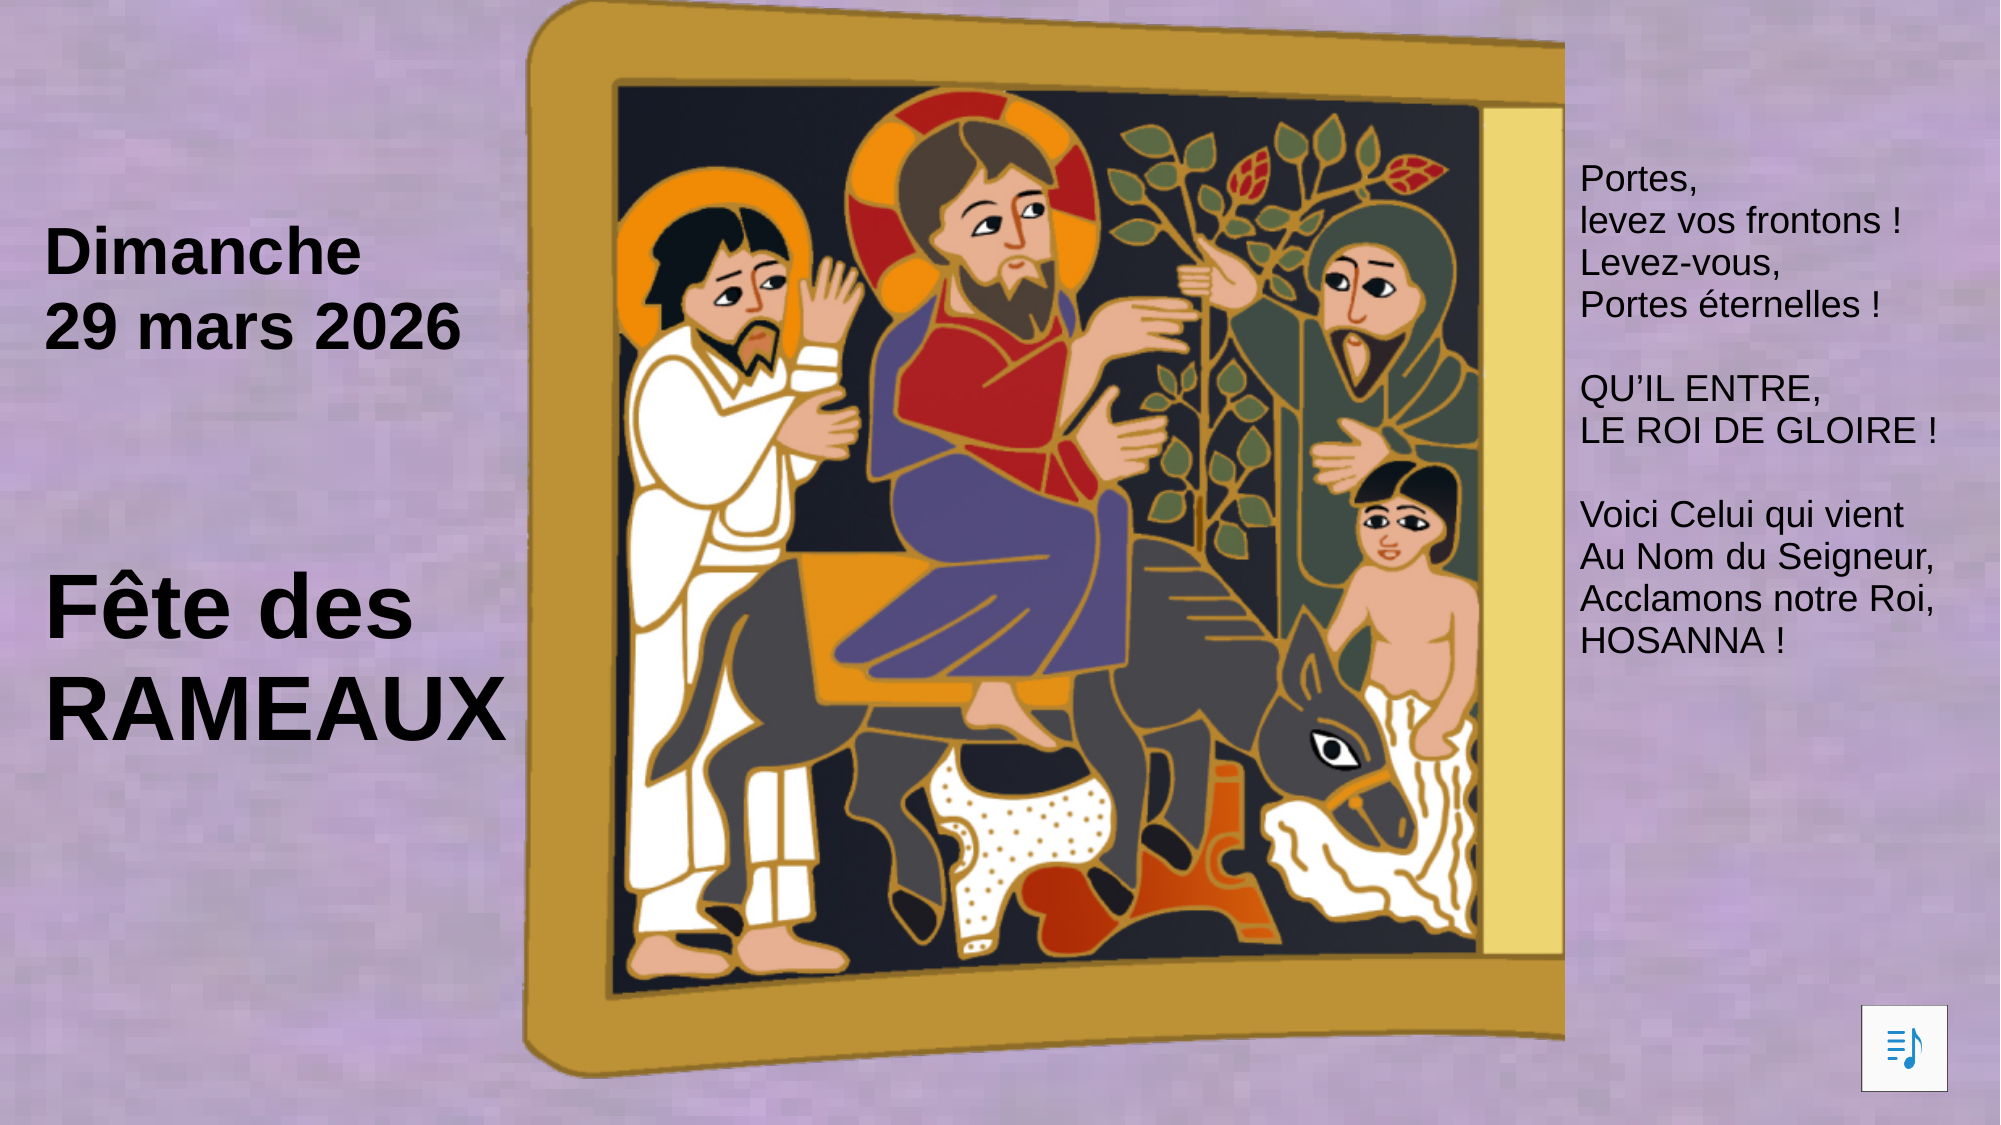

Portes,
levez vos frontons !
Levez-vous,
Portes éternelles !
QU’IL ENTRE,
LE ROI DE GLOIRE !
Voici Celui qui vient
Au Nom du Seigneur,
Acclamons notre Roi,
HOSANNA !
Dimanche
29 mars 2026
Fête des RAMEAUX